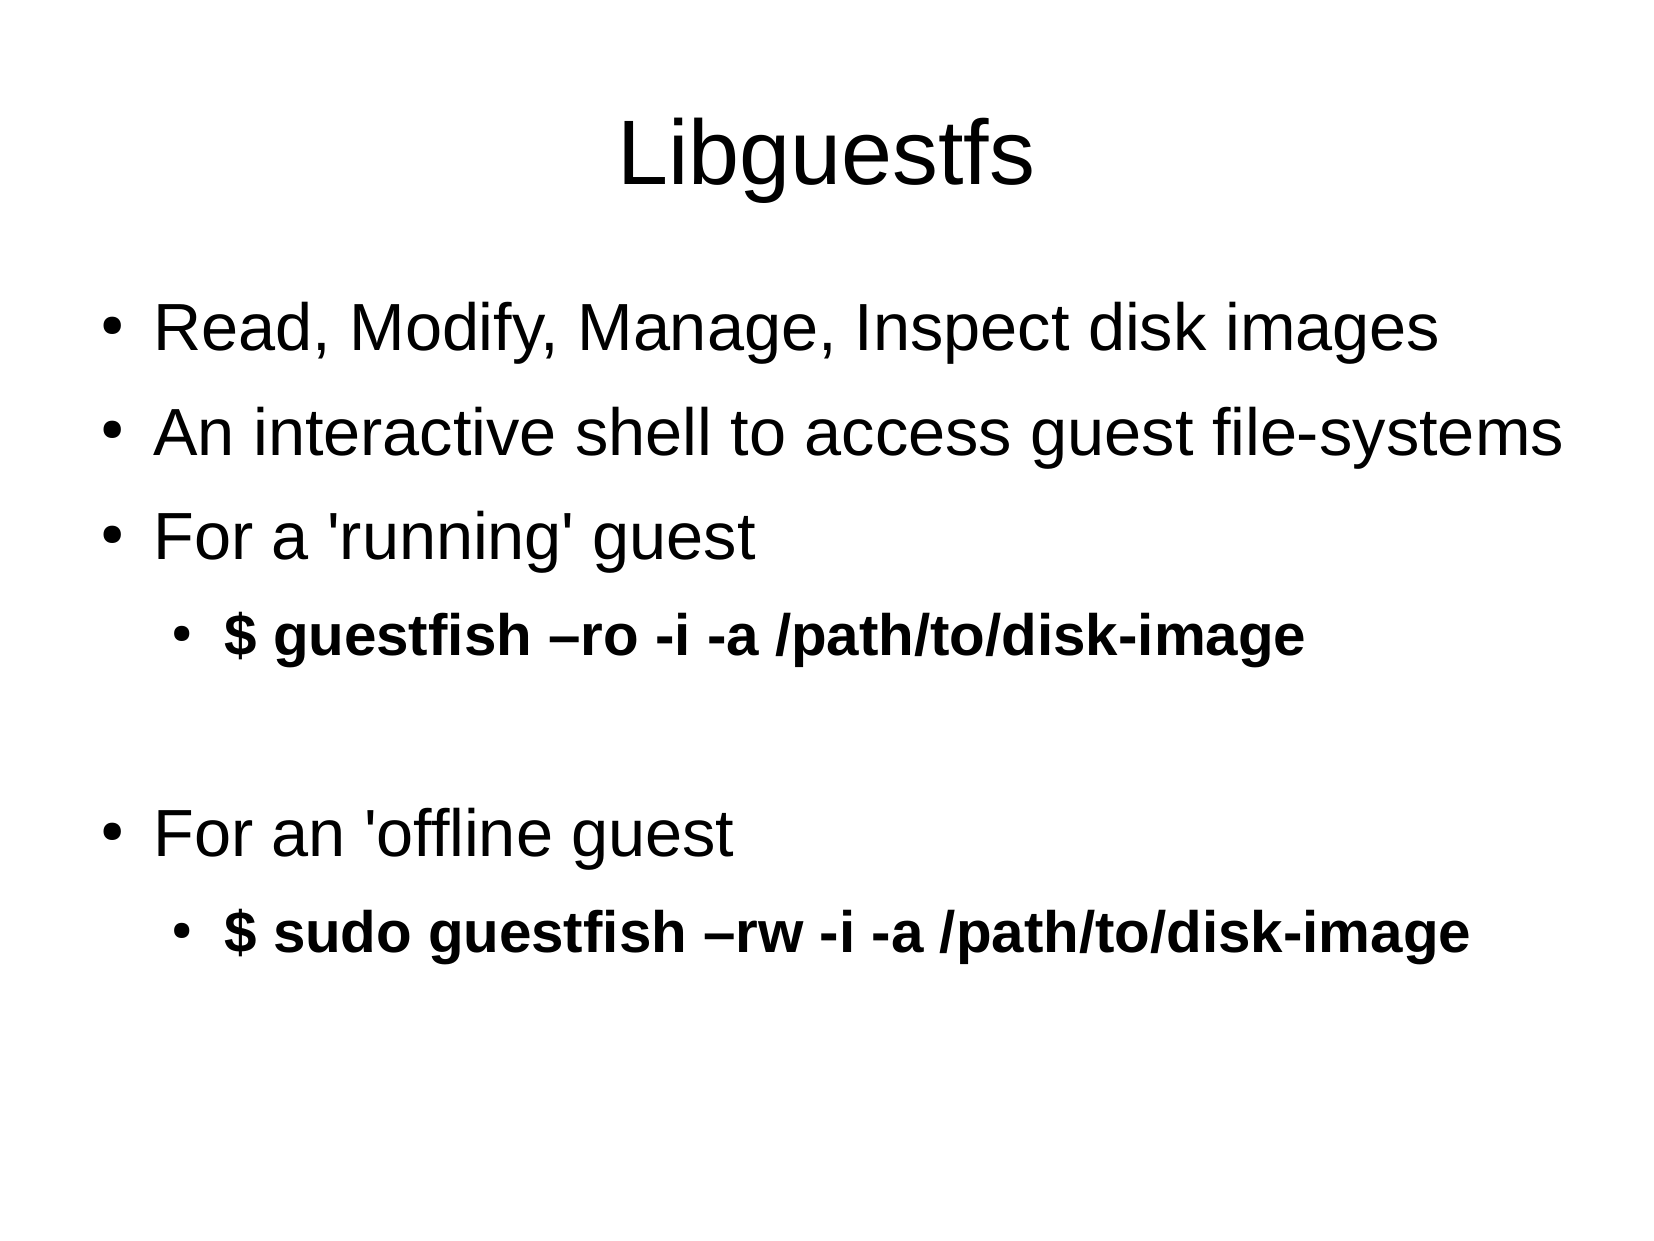

# Libguestfs
Read, Modify, Manage, Inspect disk images
An interactive shell to access guest file-systems
For a 'running' guest
$ guestfish –ro -i -a /path/to/disk-image
For an 'offline guest
$ sudo guestfish –rw -i -a /path/to/disk-image